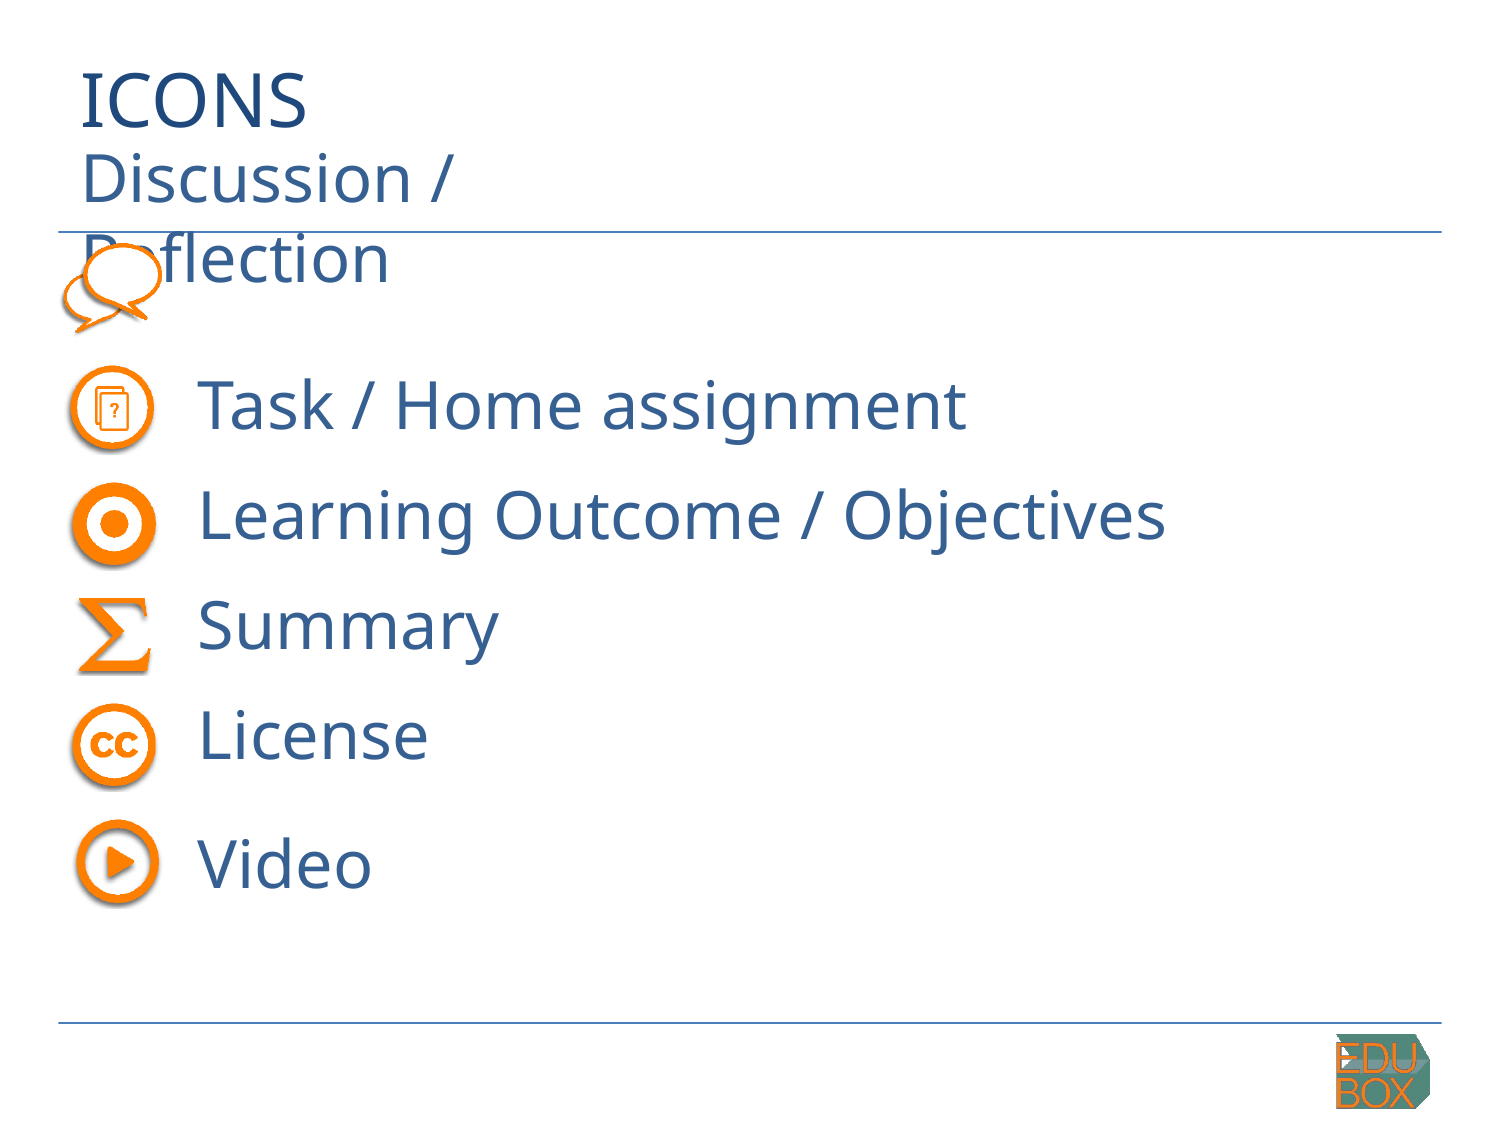

# ICONS
Discussion / Reflection
Task / Home assignment
Learning Outcome / Objectives
Summary
License
Video